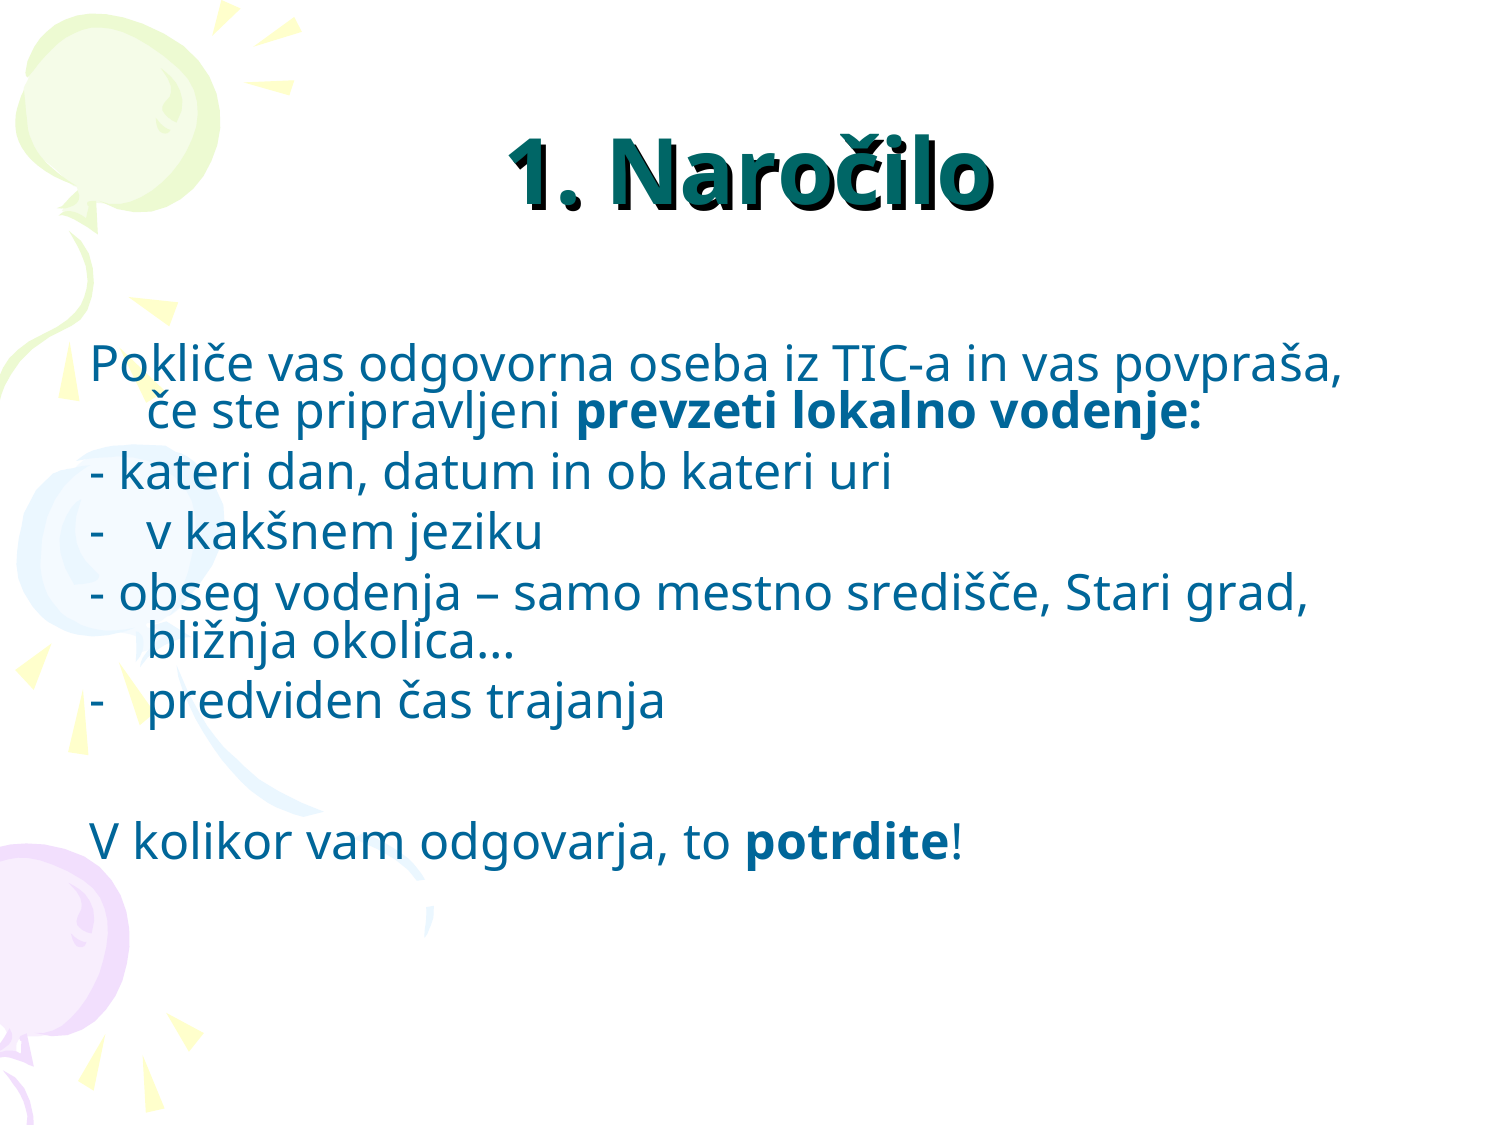

# 1. Naročilo
Pokliče vas odgovorna oseba iz TIC-a in vas povpraša, če ste pripravljeni prevzeti lokalno vodenje:
- kateri dan, datum in ob kateri uri
v kakšnem jeziku
- obseg vodenja – samo mestno središče, Stari grad, bližnja okolica…
predviden čas trajanja
V kolikor vam odgovarja, to potrdite!